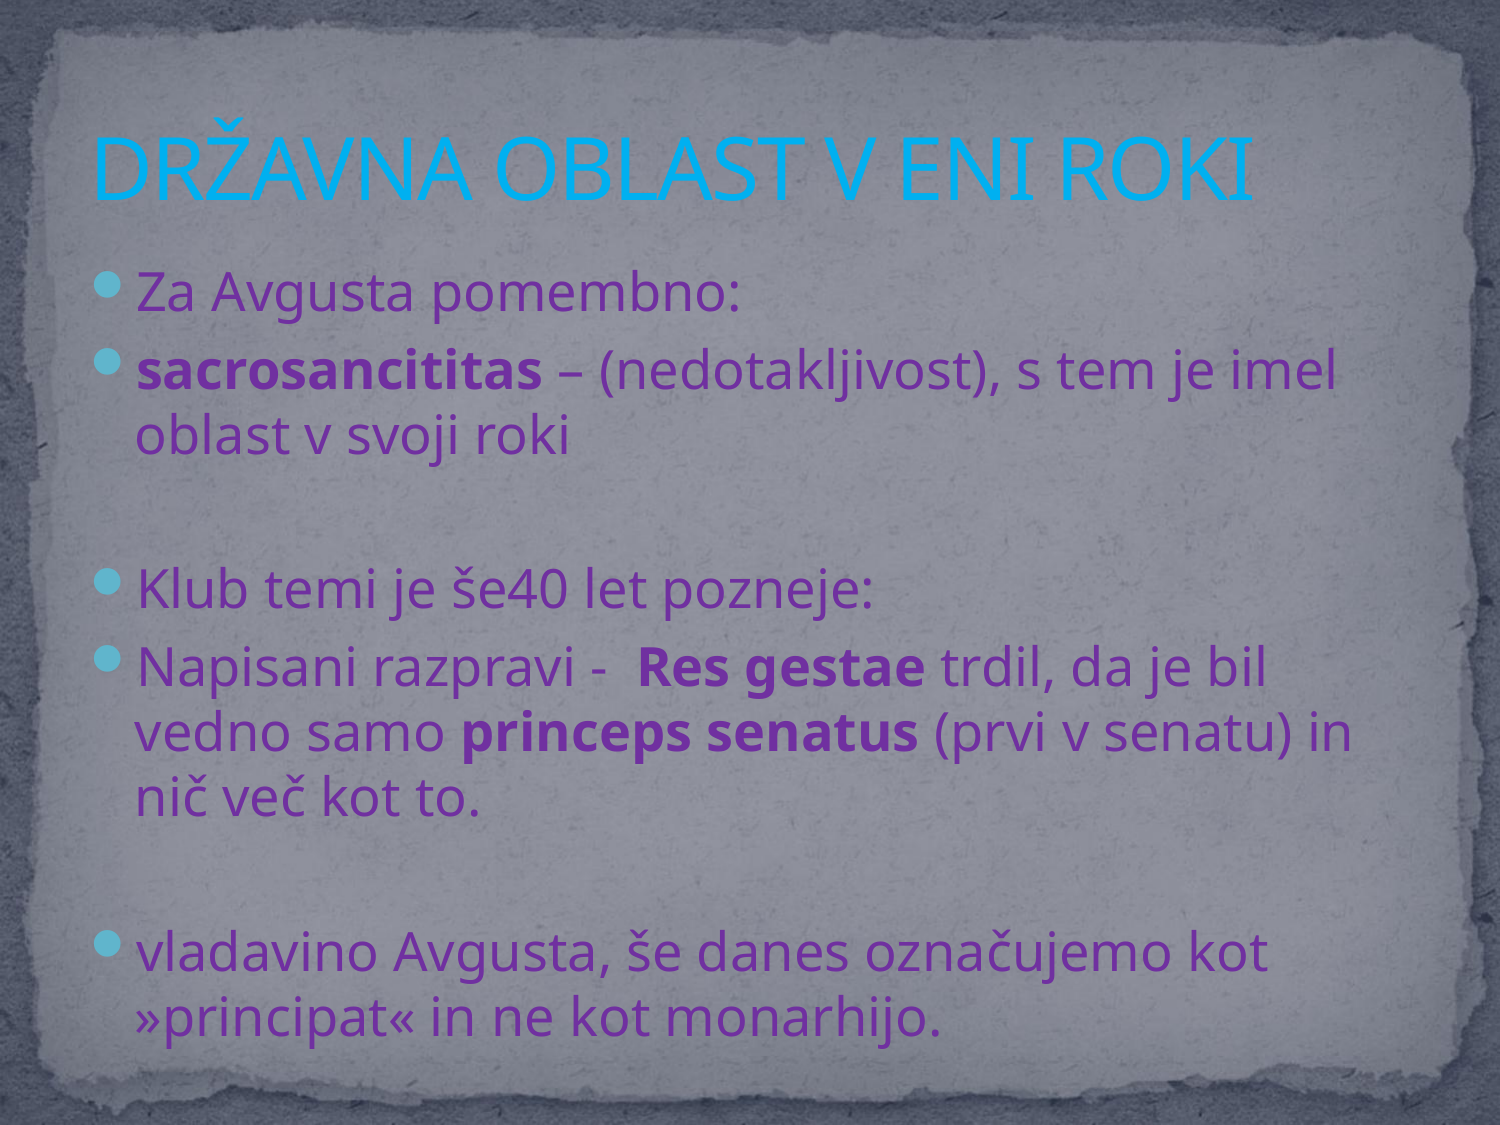

DRŽAVNA OBLAST V ENI ROKI
# Za Avgusta pomembno:
sacrosancititas – (nedotakljivost), s tem je imel oblast v svoji roki
Klub temi je še40 let pozneje:
Napisani razpravi - Res gestae trdil, da je bil vedno samo princeps senatus (prvi v senatu) in nič več kot to.
vladavino Avgusta, še danes označujemo kot »principat« in ne kot monarhijo.